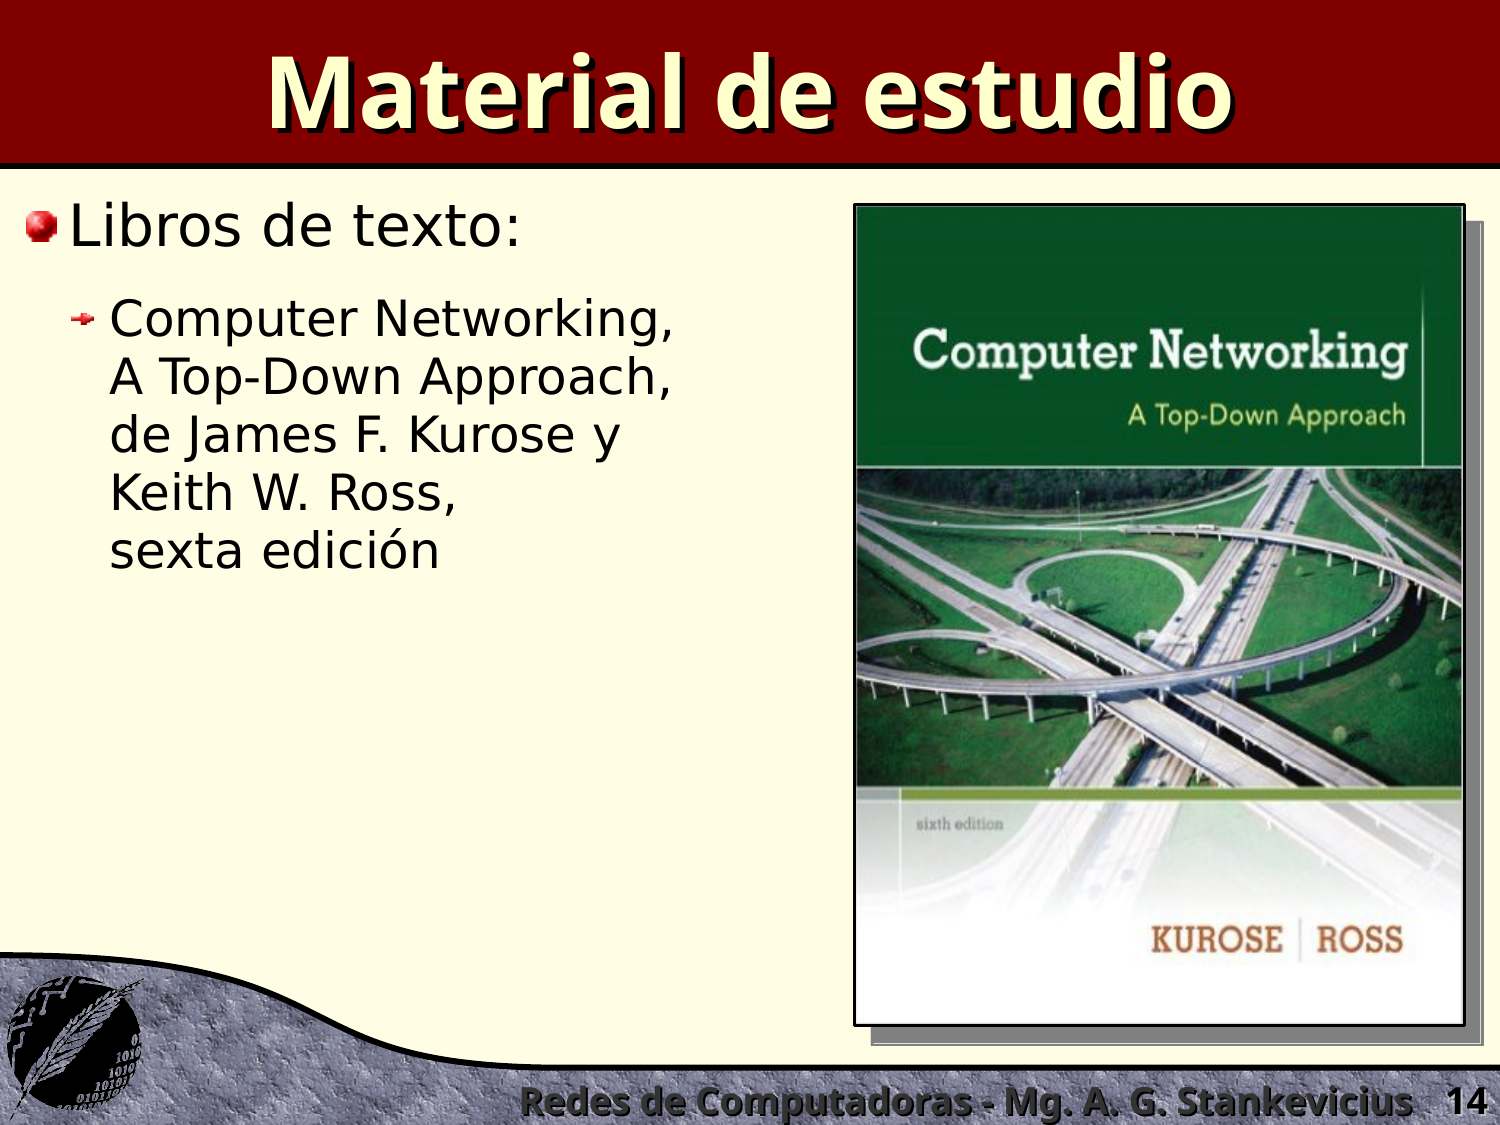

# Material de estudio
Libros de texto:
Computer Networking,
A Top-Down Approach,
de James F. Kurose y
Keith W. Ross,
sexta edición
14